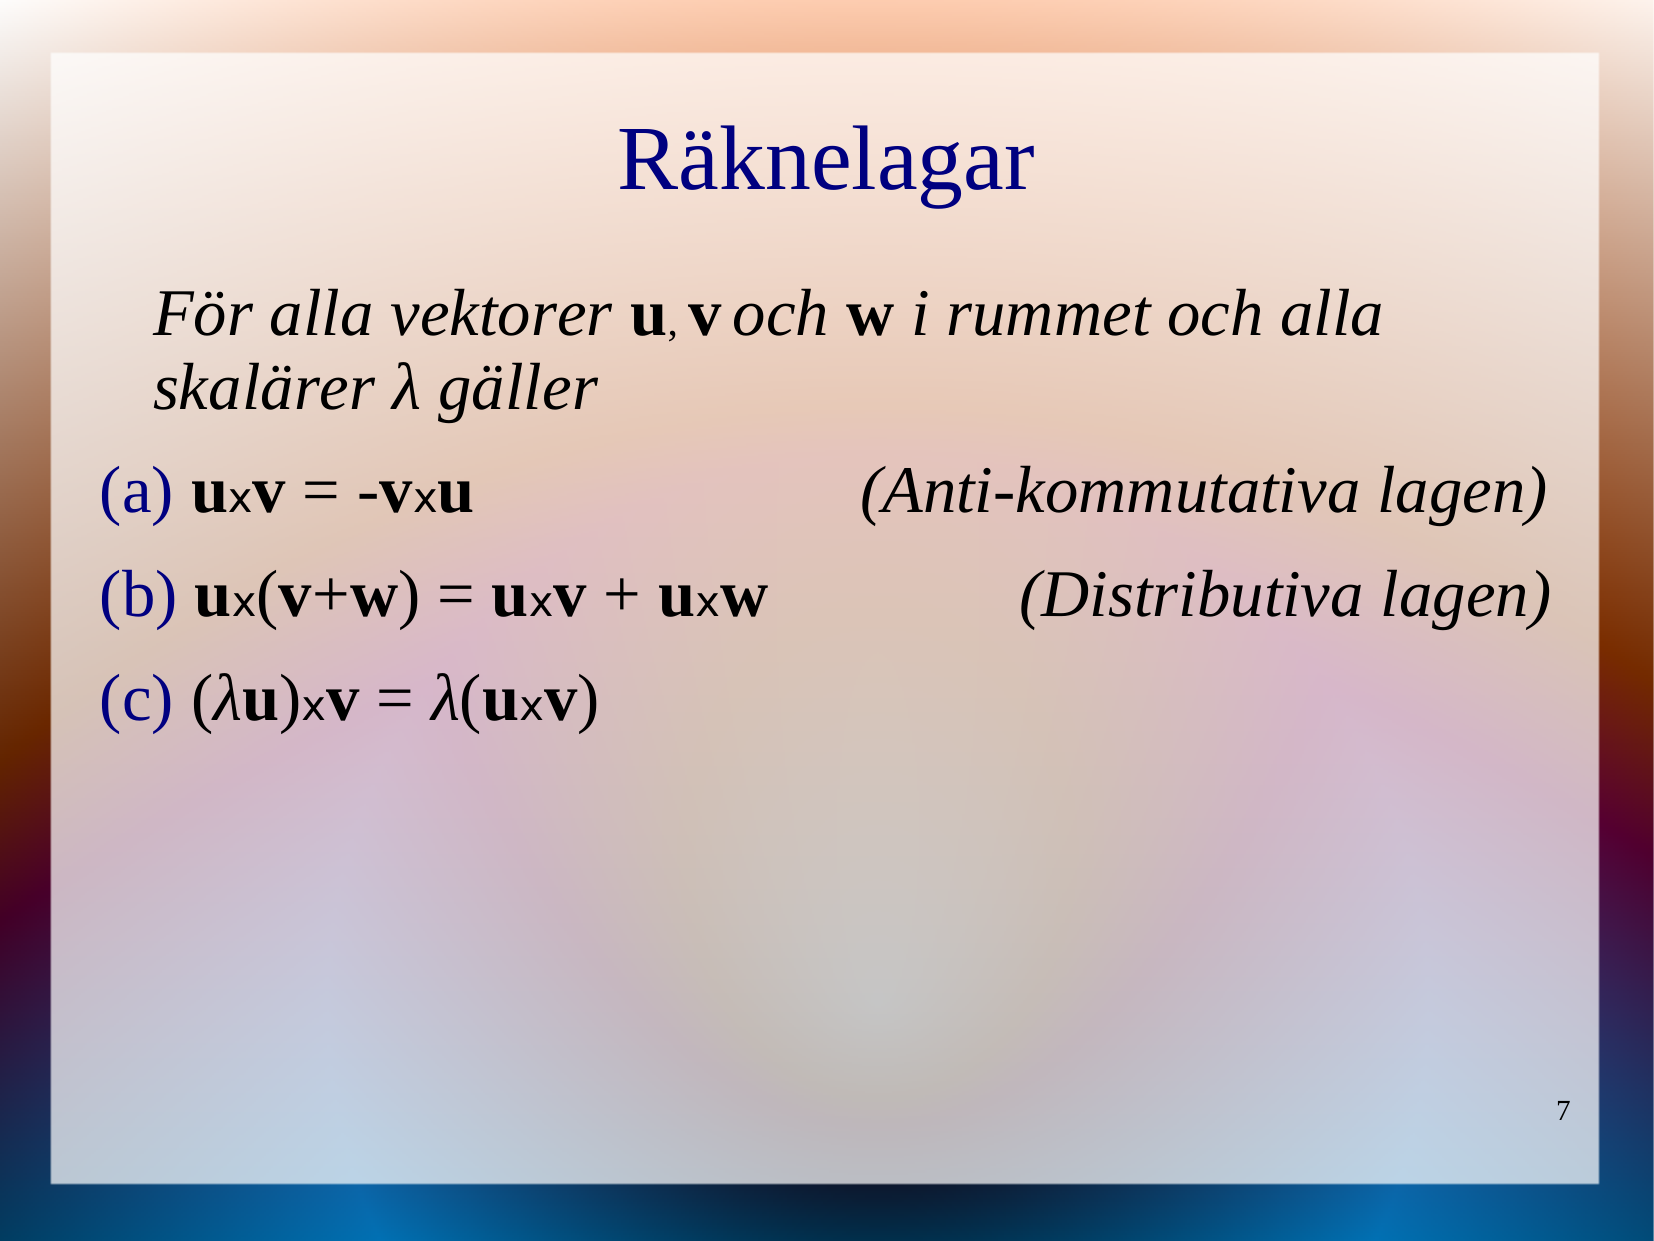

# Räknelagar
För alla vektorer u, v och w i rummet och alla skalärer λ gäller
 uⅹv = -vⅹu (Anti-kommutativa lagen)
 uⅹ(v+w) = uⅹv + uⅹw (Distributiva lagen)
 (λu)ⅹv = λ(uⅹv)
7